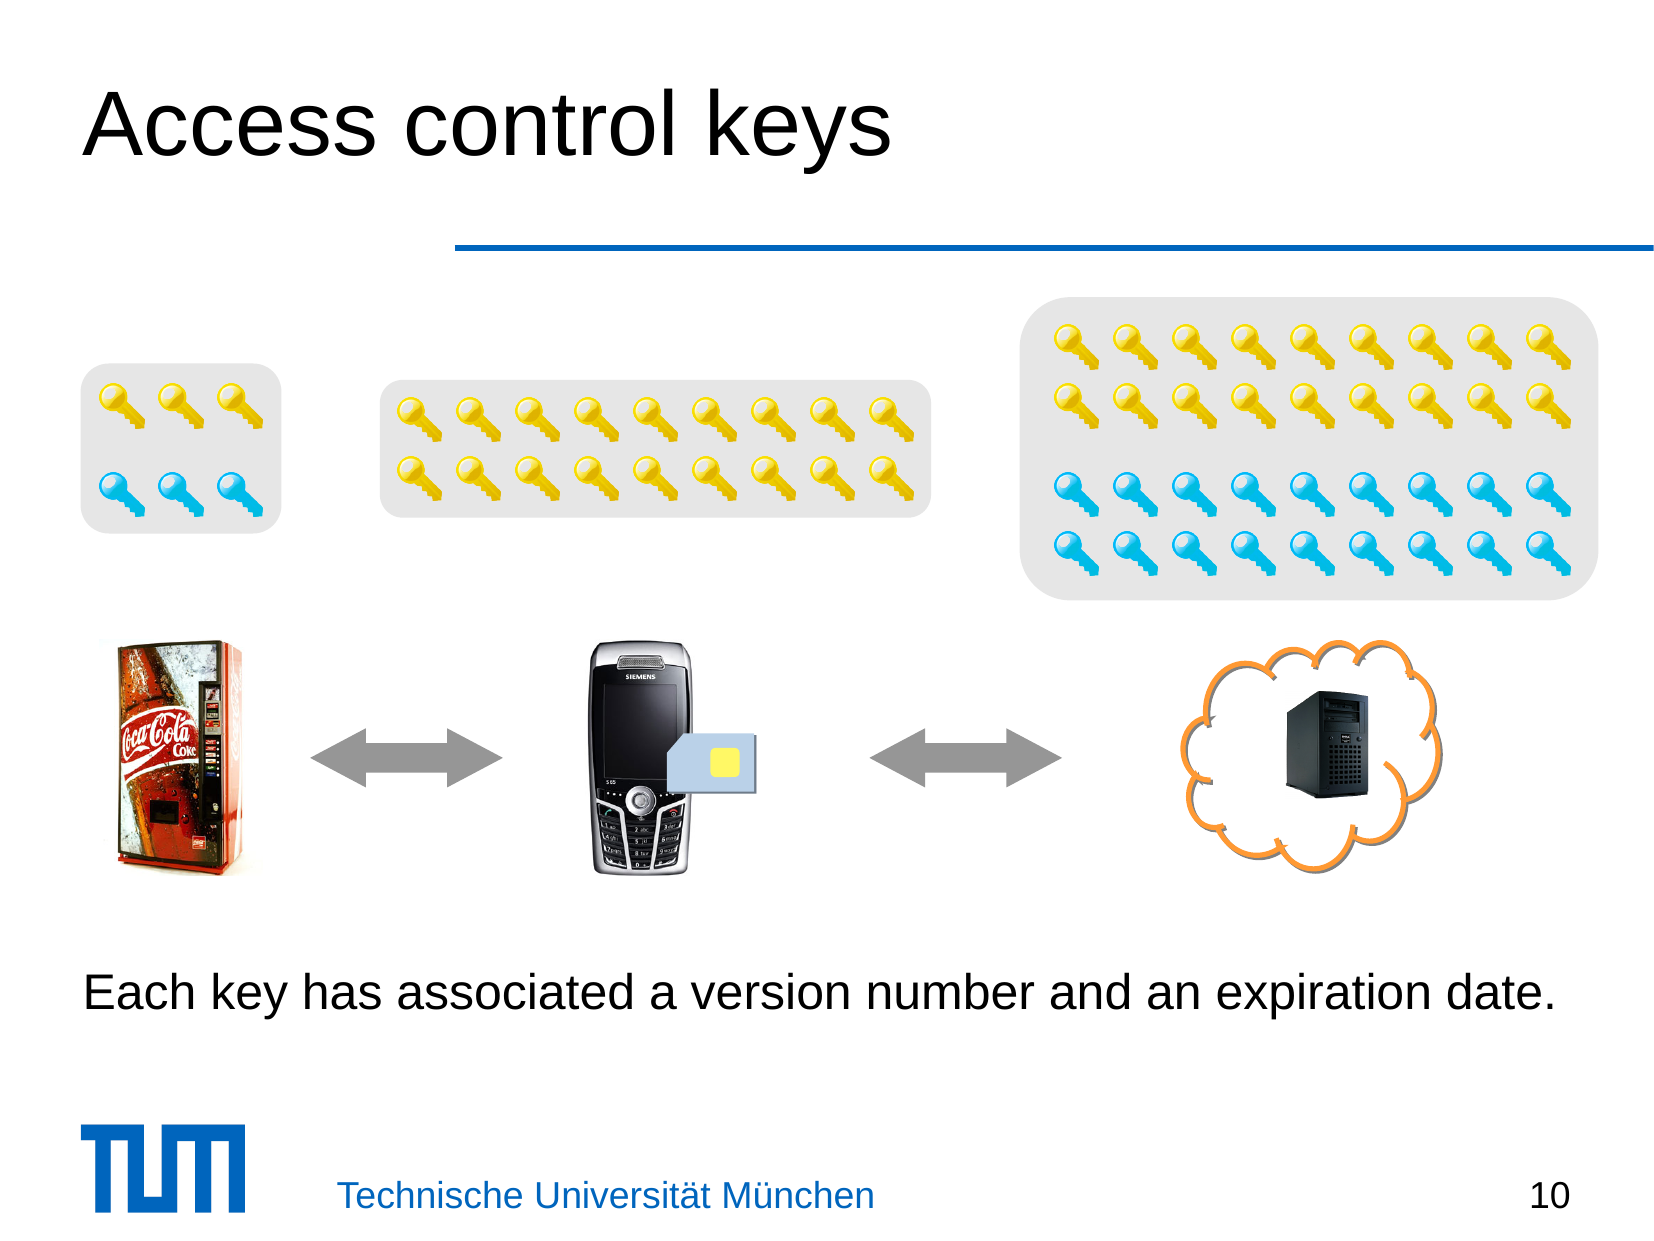

# Access control keys
Each key has associated a version number and an expiration date.
10